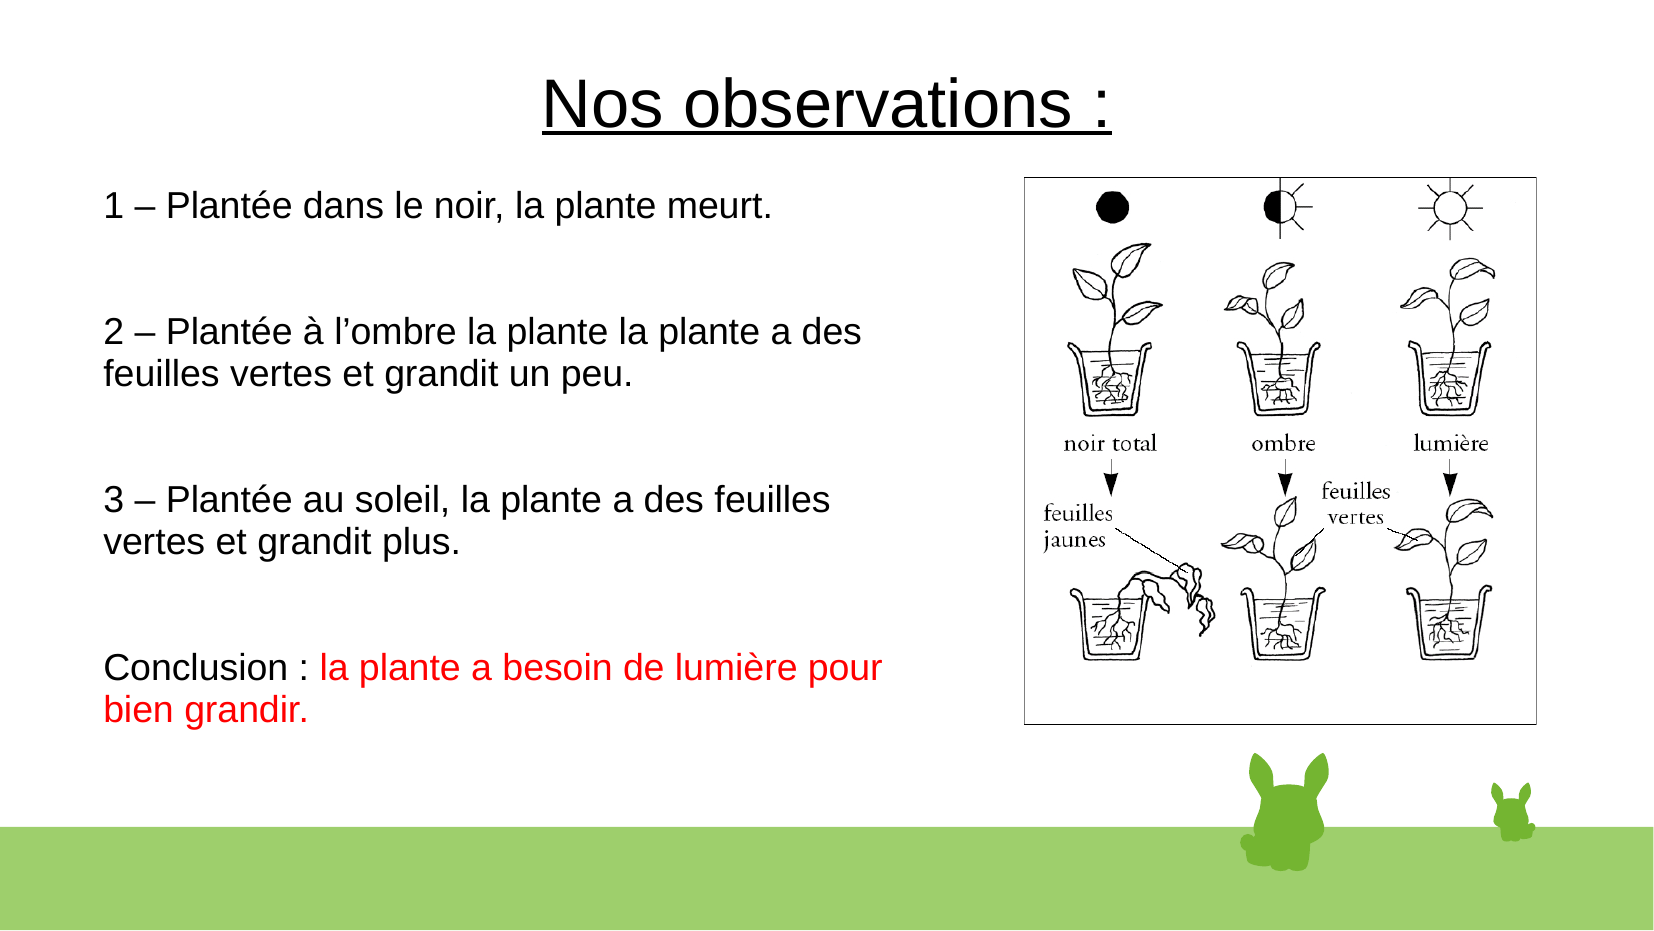

# Nos observations :
1 – Plantée dans le noir, la plante meurt.
2 – Plantée à l’ombre la plante la plante a des feuilles vertes et grandit un peu.
3 – Plantée au soleil, la plante a des feuilles vertes et grandit plus.
Conclusion : la plante a besoin de lumière pour bien grandir.